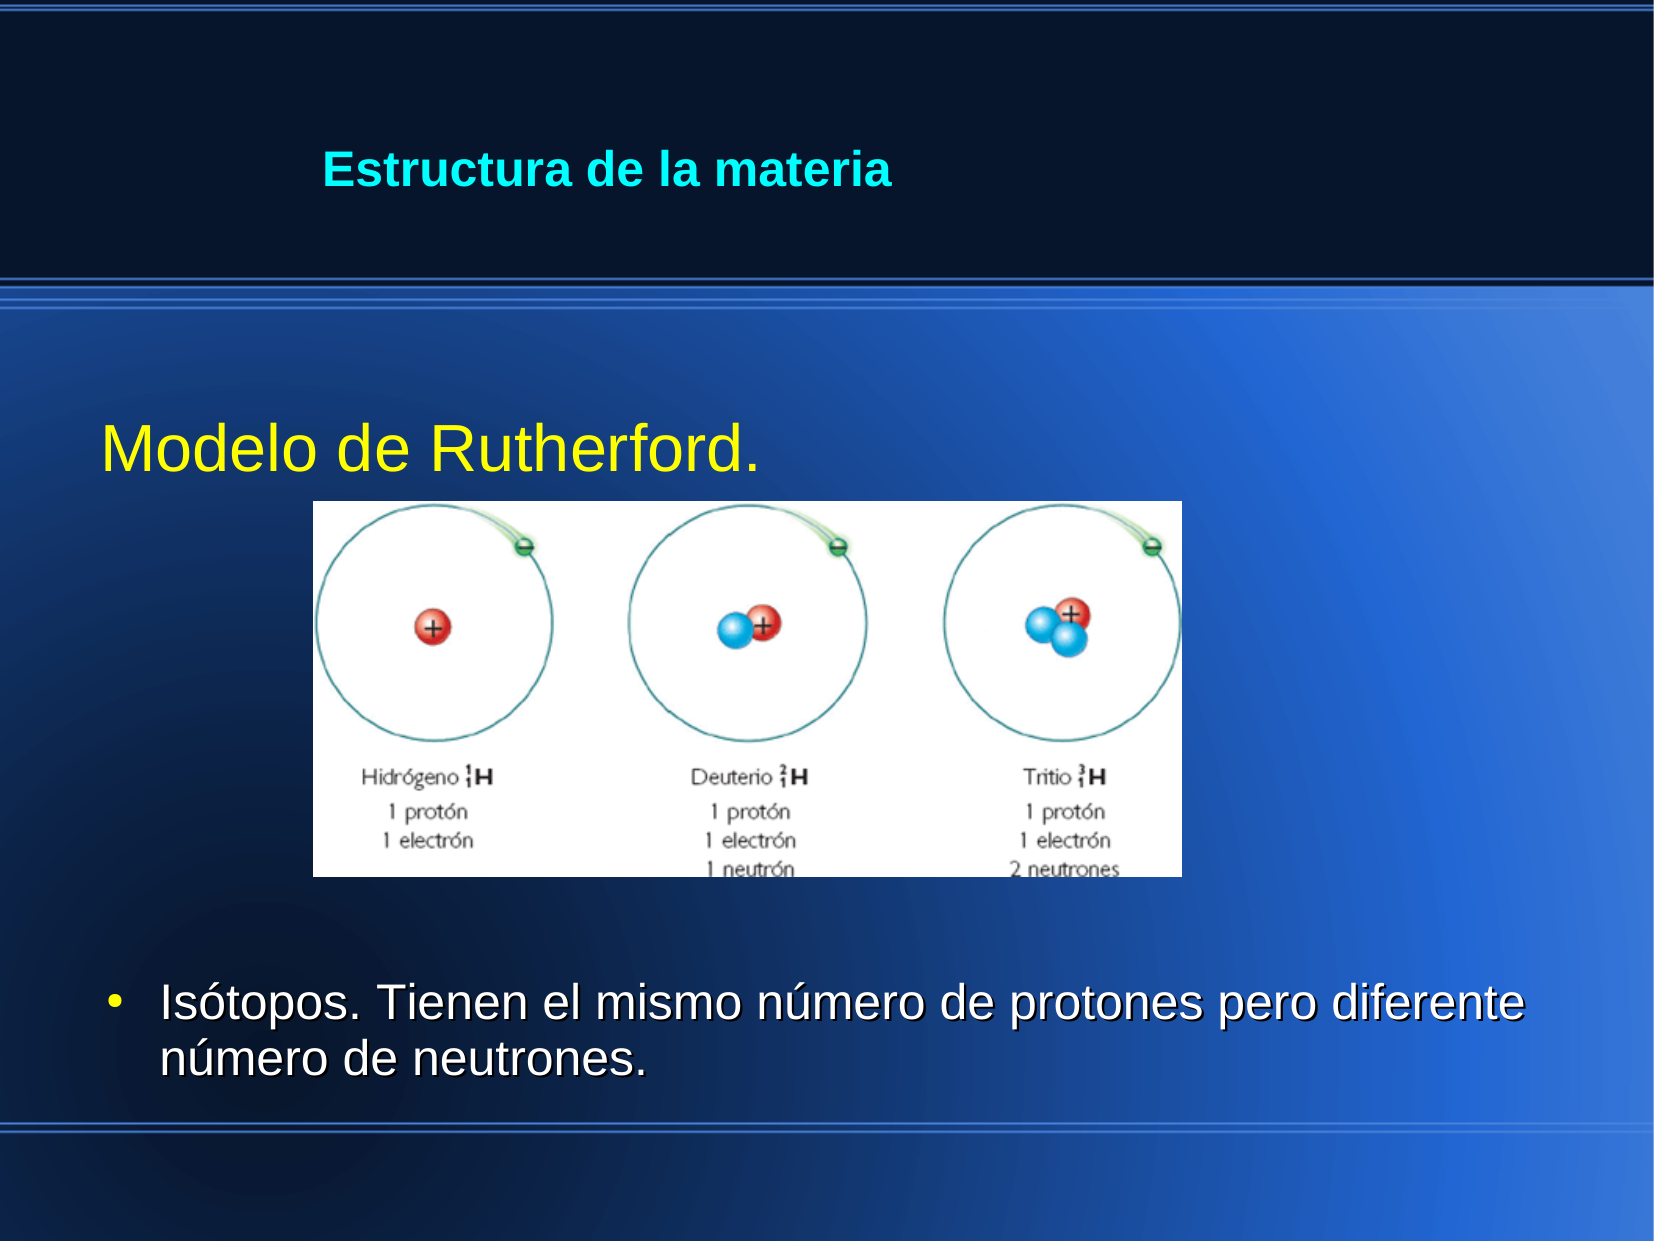

Estructura de la materia
# Modelo de Rutherford.
Isótopos. Tienen el mismo número de protones pero diferente número de neutrones.